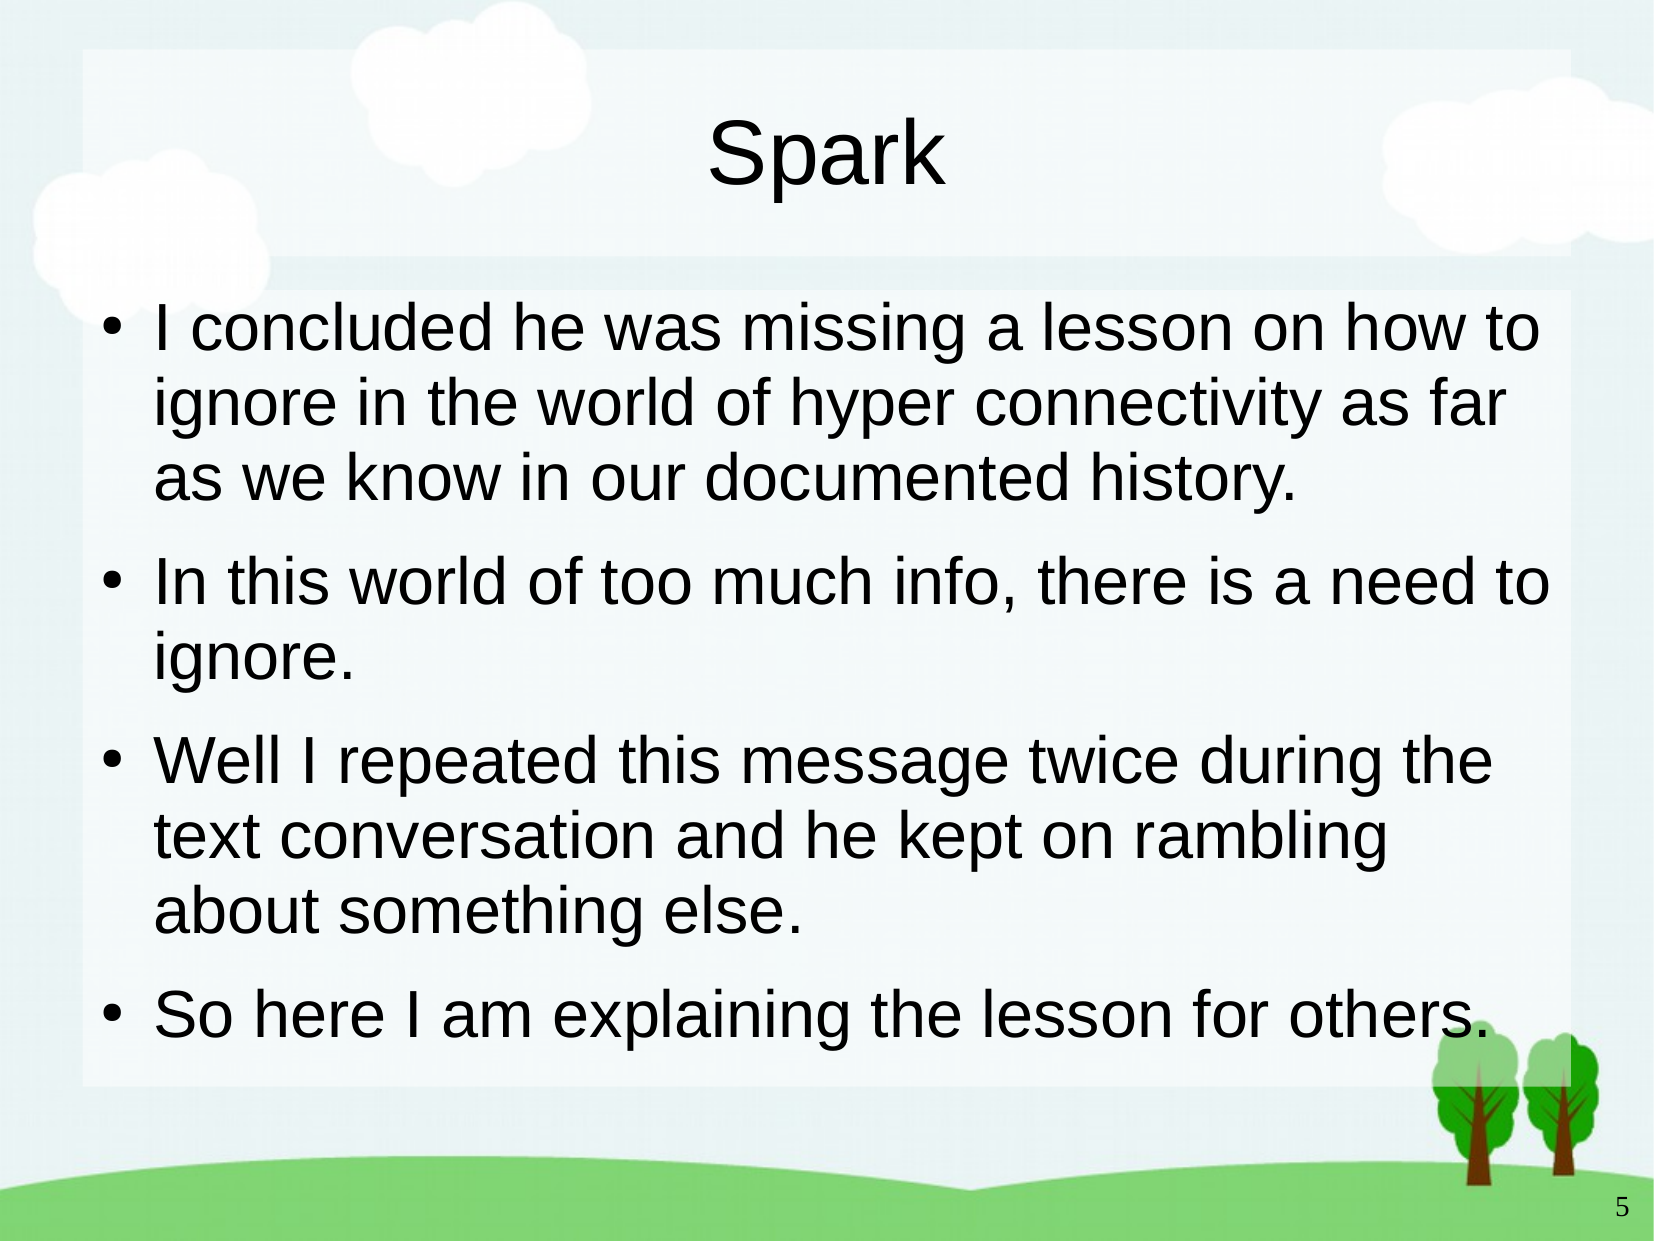

# Spark
I concluded he was missing a lesson on how to ignore in the world of hyper connectivity as far as we know in our documented history.
In this world of too much info, there is a need to ignore.
Well I repeated this message twice during the text conversation and he kept on rambling about something else.
So here I am explaining the lesson for others.
5